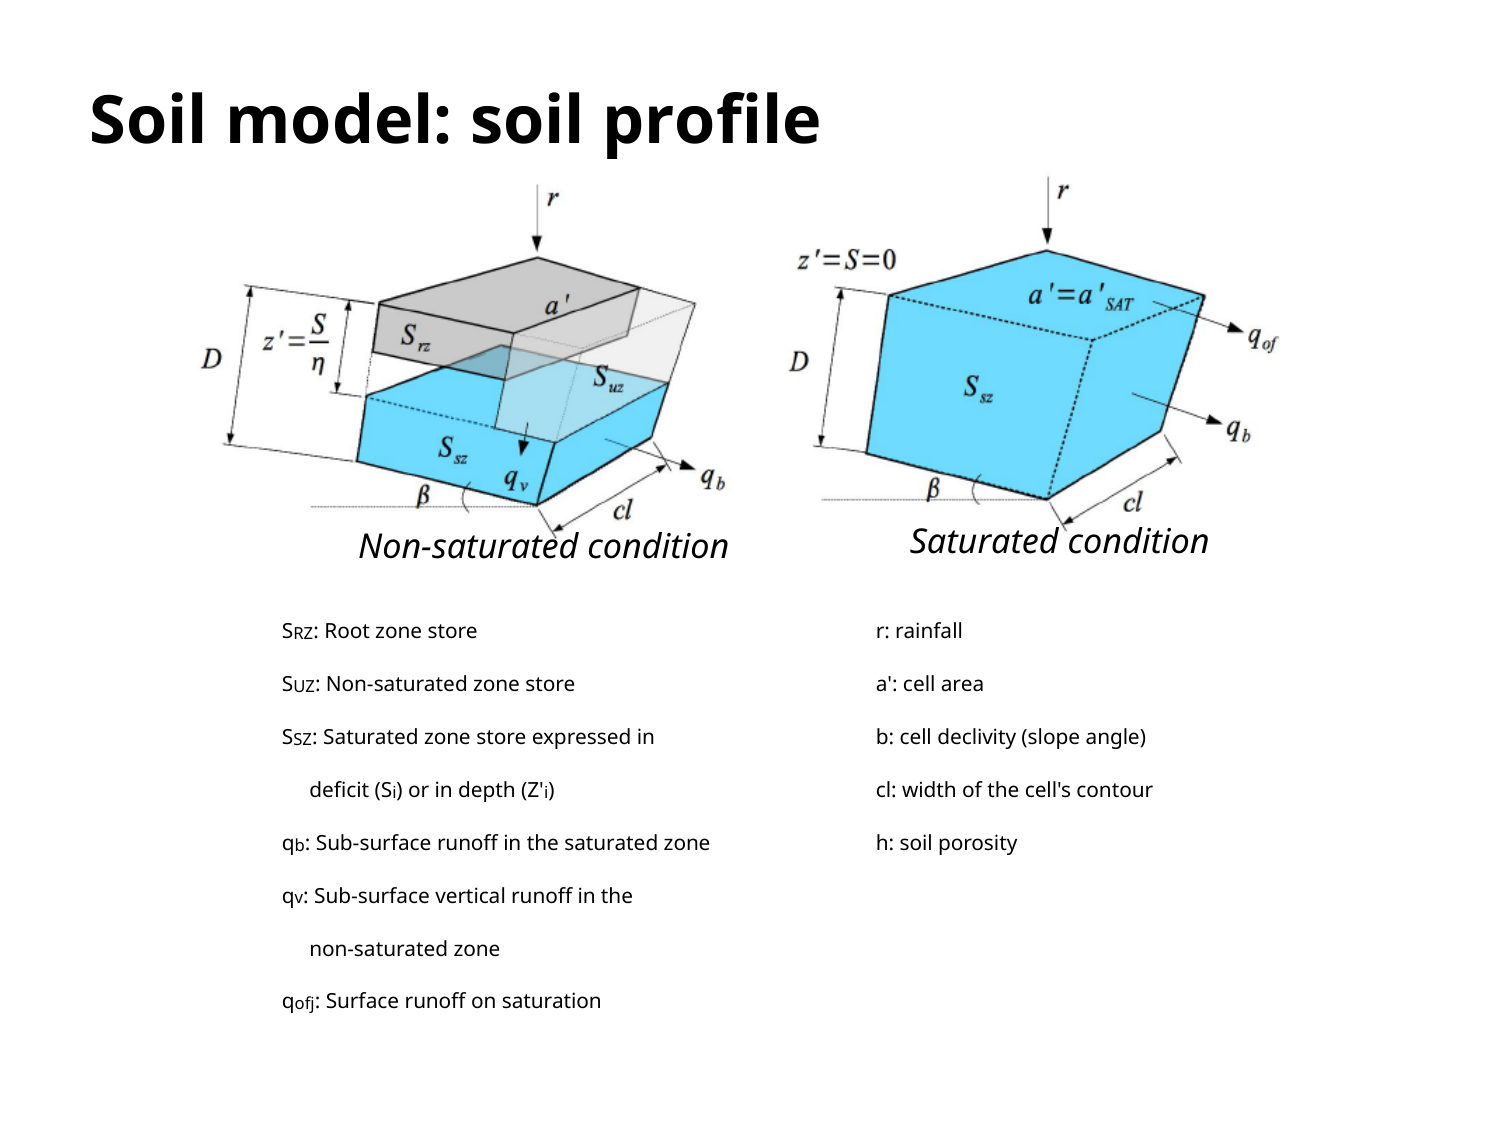

Soil model: soil profile
# SRZ: Root zone store
SUZ: Non-saturated zone store
SSZ: Saturated zone store expressed in
 deficit (Si) or in depth (Z'i)
qb: Sub-surface runoff in the saturated zone
qv: Sub-surface vertical runoff in the
 non-saturated zone
qofj: Surface runoff on saturation
r: rainfall
a': cell area
b: cell declivity (slope angle)
cl: width of the cell's contour
h: soil porosity
Saturated condition
Non-saturated condition